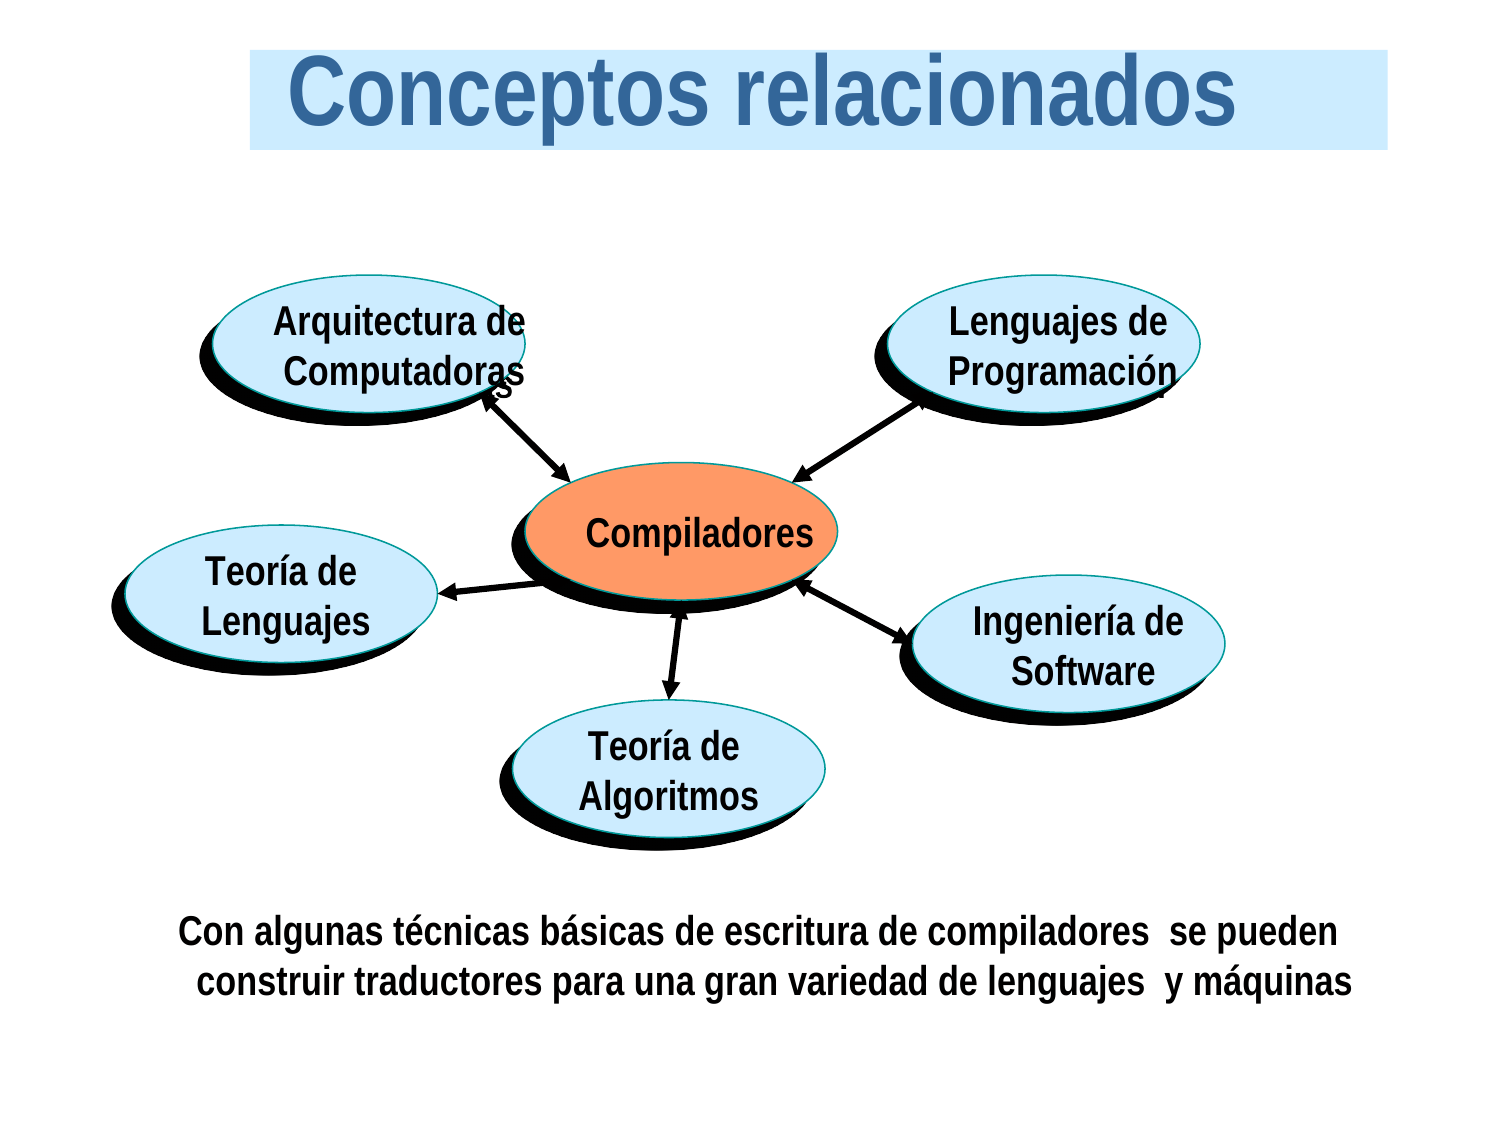

# Conceptos relacionados
 Con algunas técnicas básicas de escritura de compiladores se pueden construir traductores para una gran variedad de lenguajes y máquinas
Arquitectura de
Computadoras
Lenguajes de
Programación
Compiladores
Teoría de
 Lenguajes
Ingeniería de
Software
Teoría de
Algoritmos
Año 2004
5